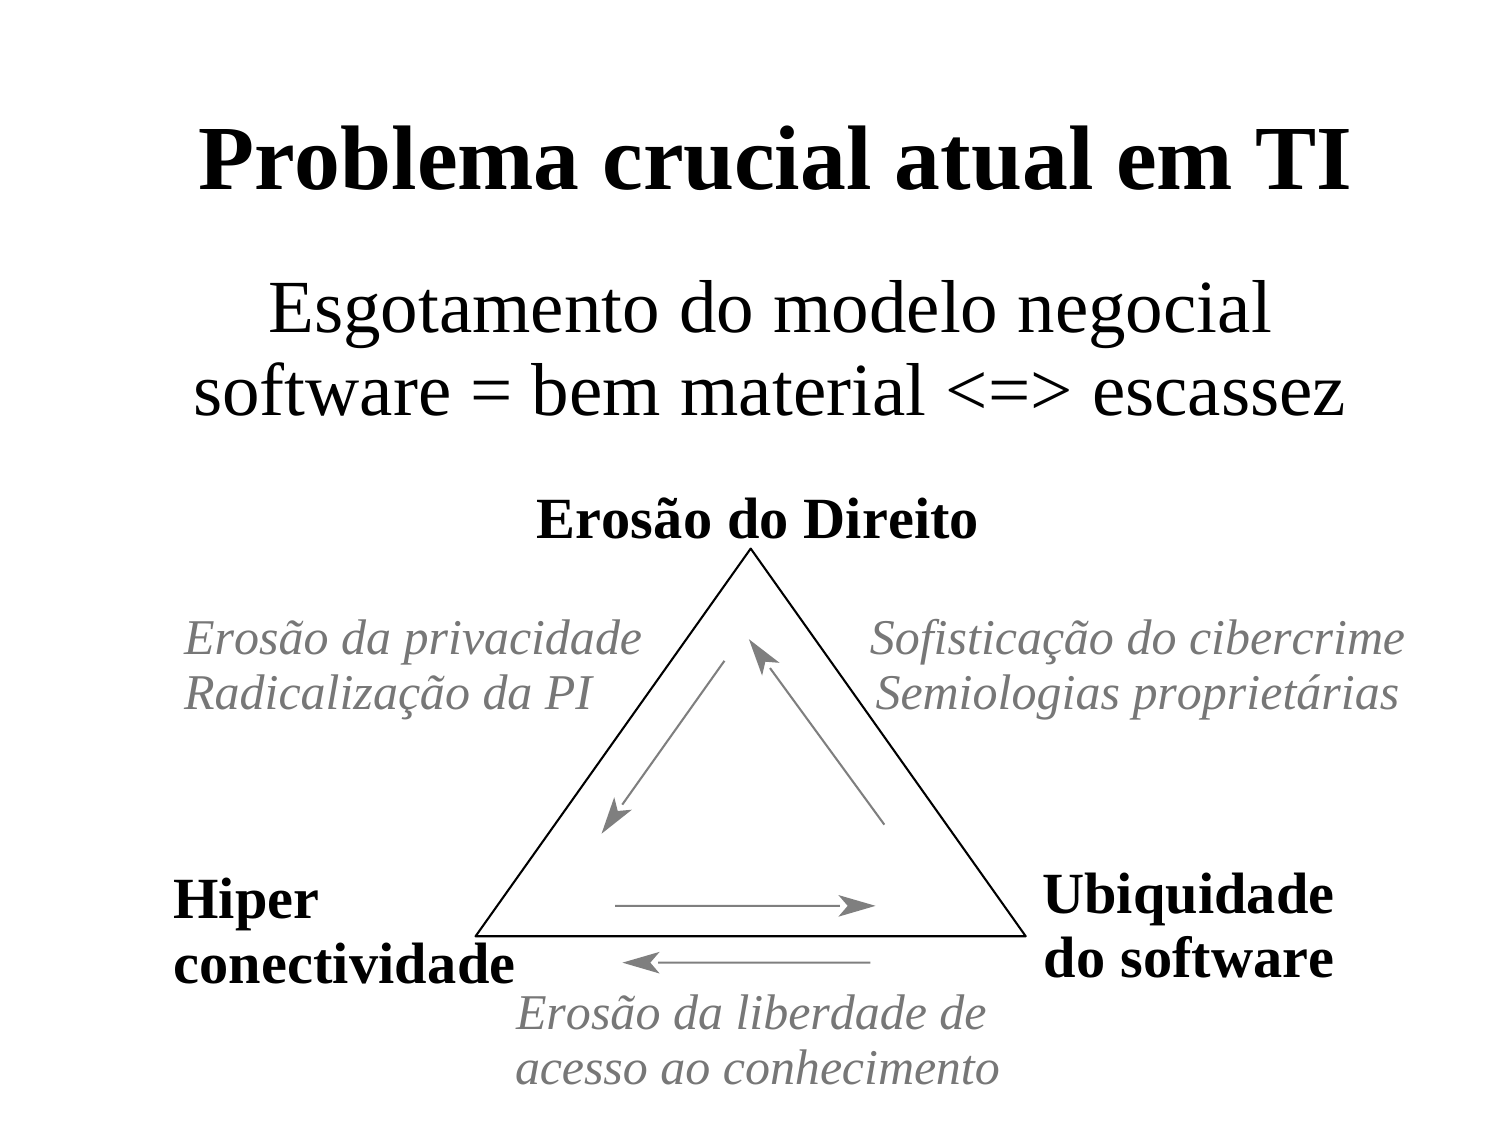

# Problema crucial atual em TI
Esgotamento do modelo negocial
software = bem material <=> escassez
Erosão do Direito
Erosão da privacidade
Radicalização da PI
Sofisticação do cibercrime
Semiologias proprietárias
Novas automações
Ubiquidade
do software
Hiper
conectividade
Erosão da liberdade de
acesso ao conhecimento